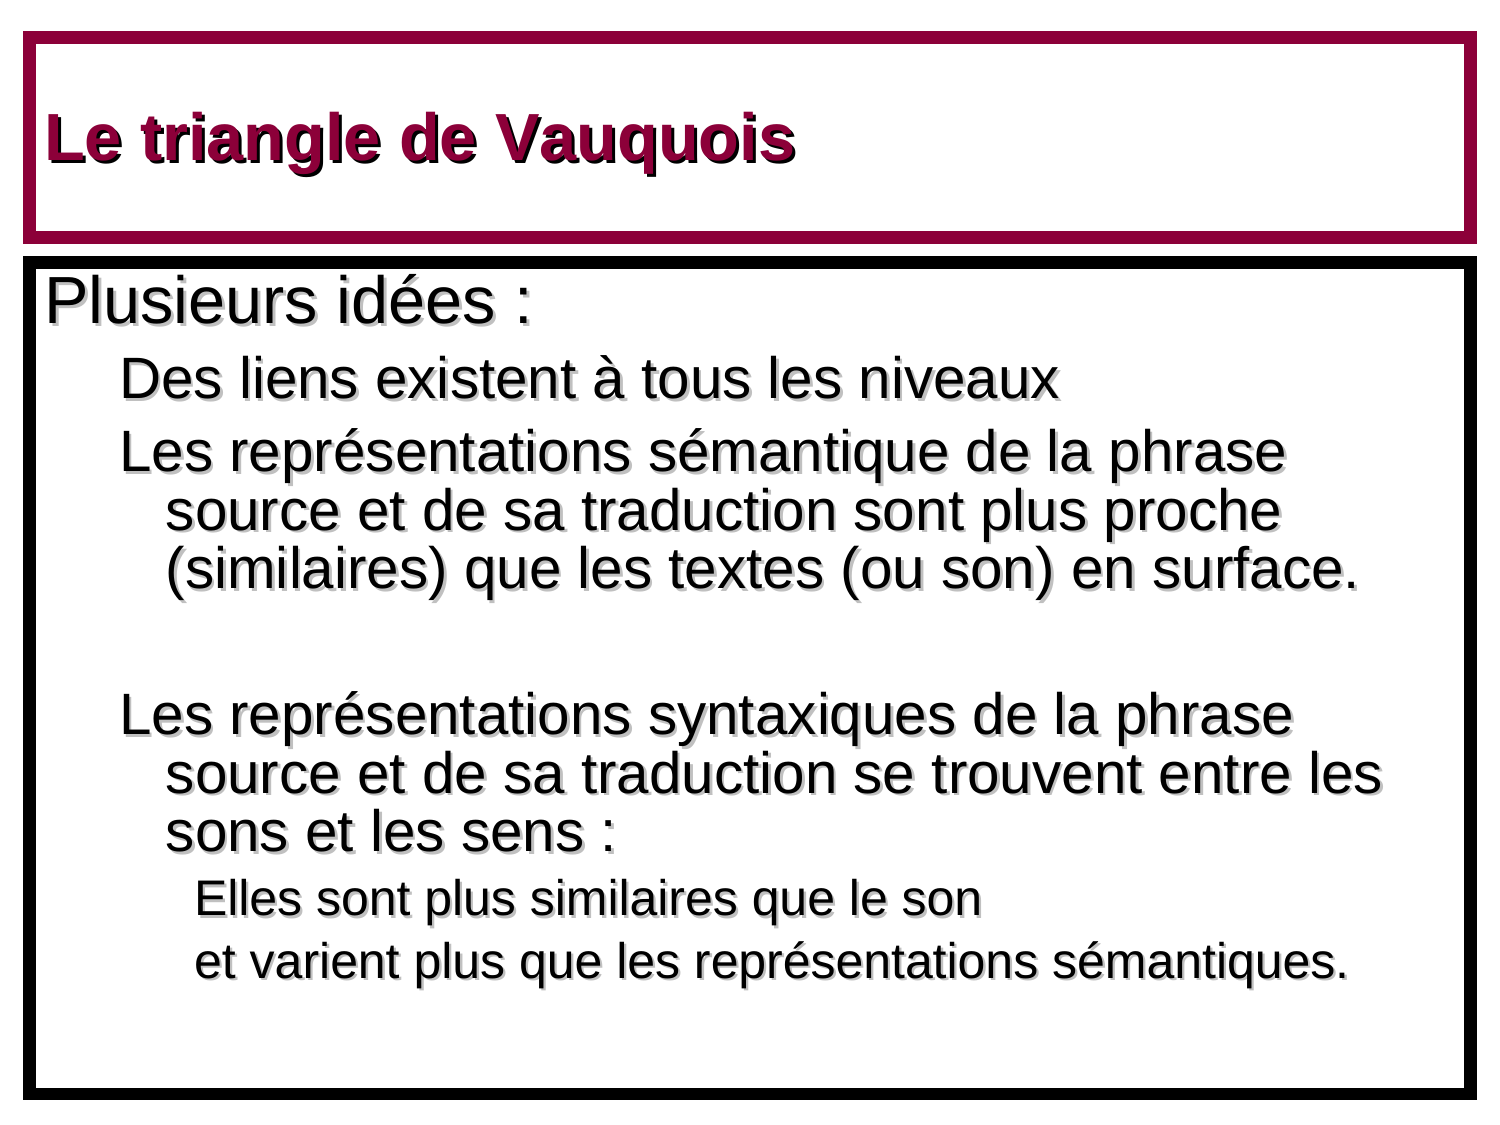

# Le triangle de Vauquois
Plusieurs idées :
Des liens existent à tous les niveaux
Les représentations sémantique de la phrase source et de sa traduction sont plus proche (similaires) que les textes (ou son) en surface.
Les représentations syntaxiques de la phrase source et de sa traduction se trouvent entre les sons et les sens :
Elles sont plus similaires que le son
et varient plus que les représentations sémantiques.